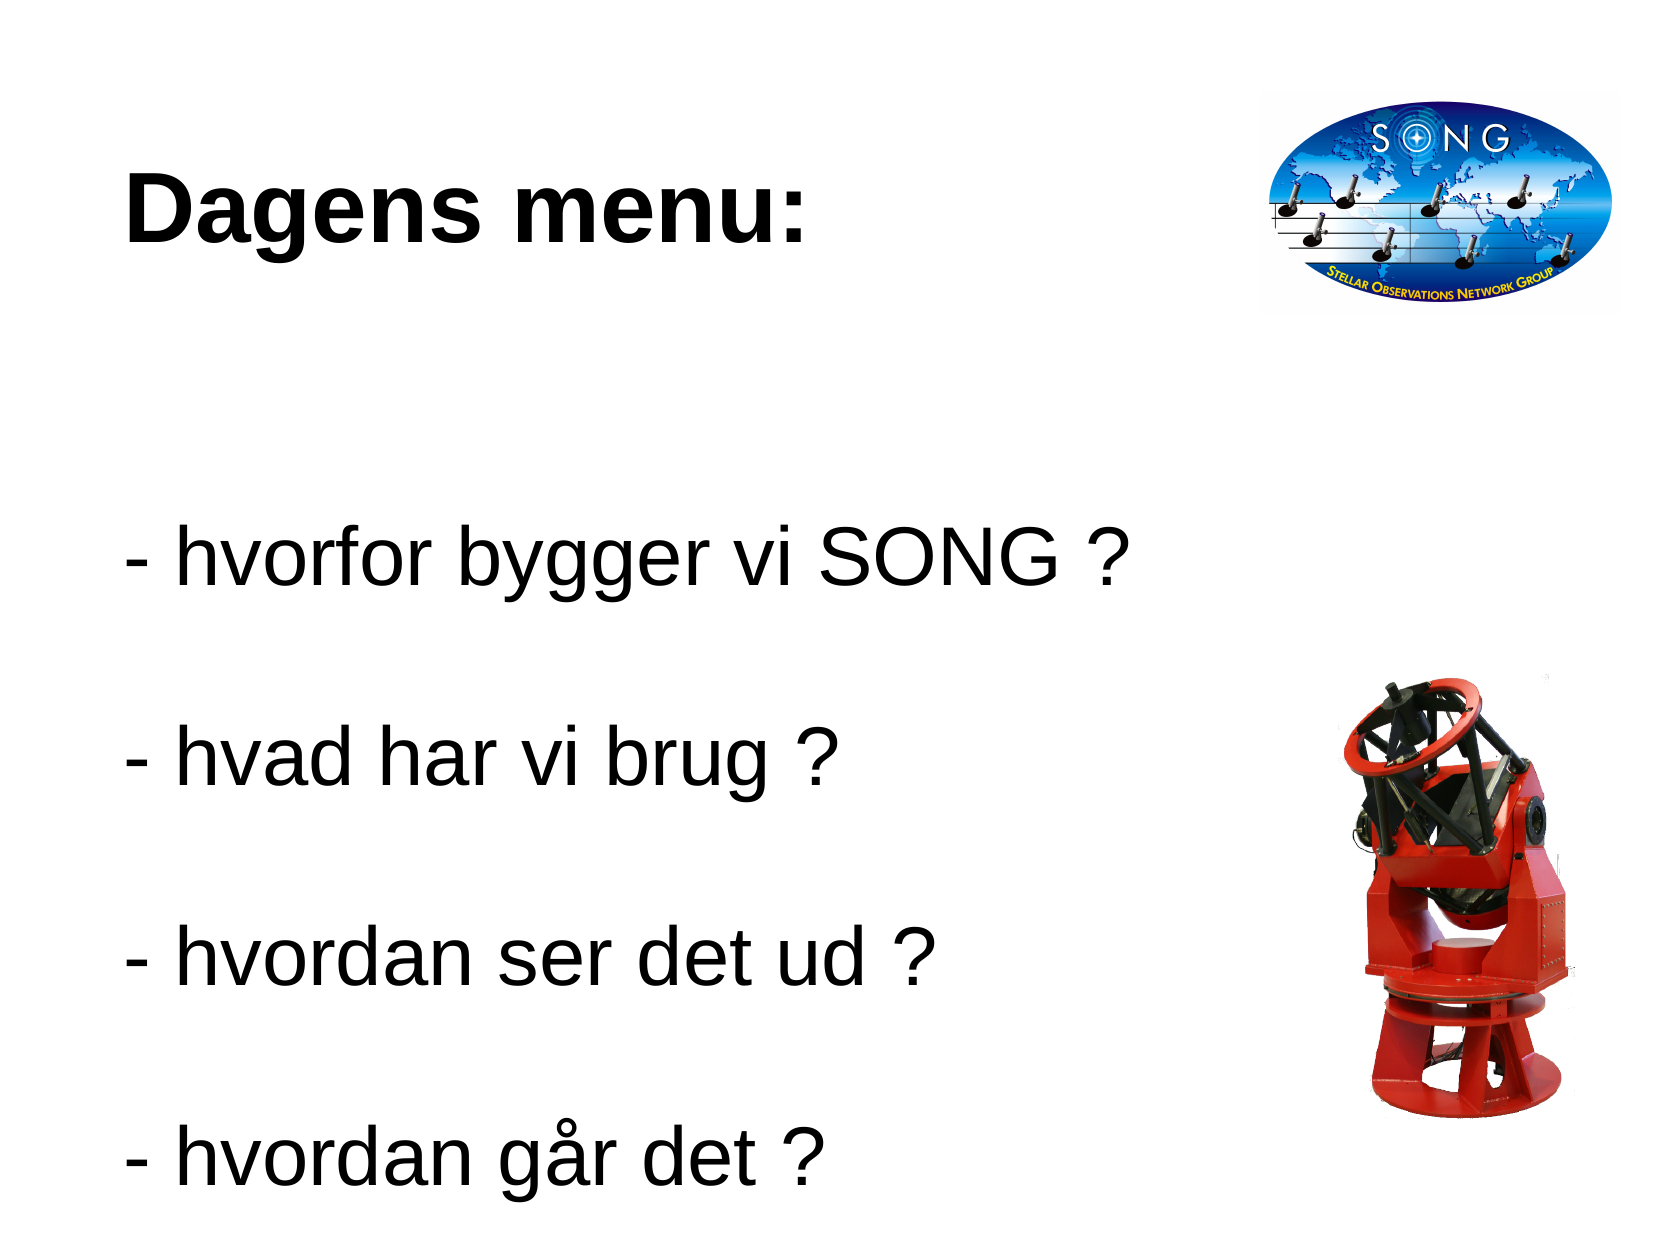

Dagens menu:
- hvorfor bygger vi SONG ?
- hvad har vi brug ?
- hvordan ser det ud ?
- hvordan går det ?
- de næste trin ?